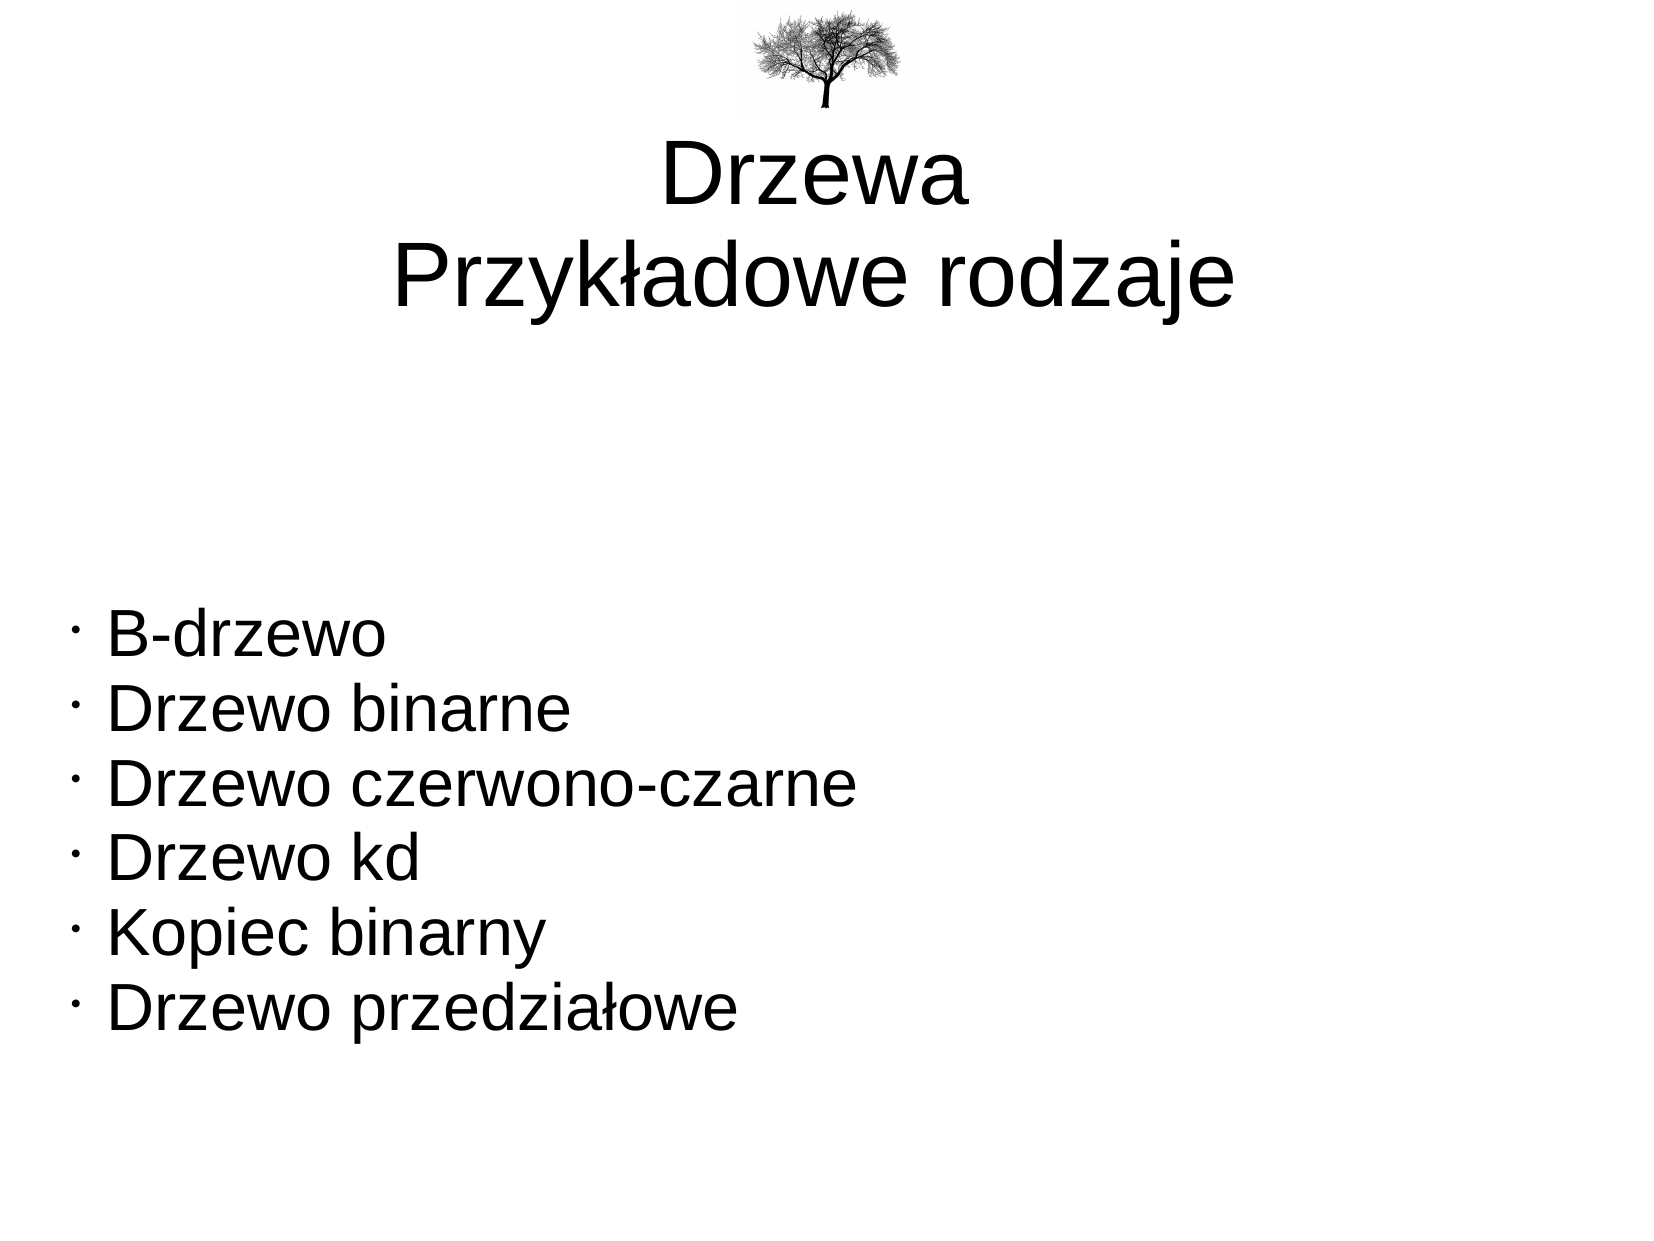

# Drzewa Przykładowe rodzaje
B-drzewo
Drzewo binarne
Drzewo czerwono-czarne
Drzewo kd
Kopiec binarny
Drzewo przedziałowe